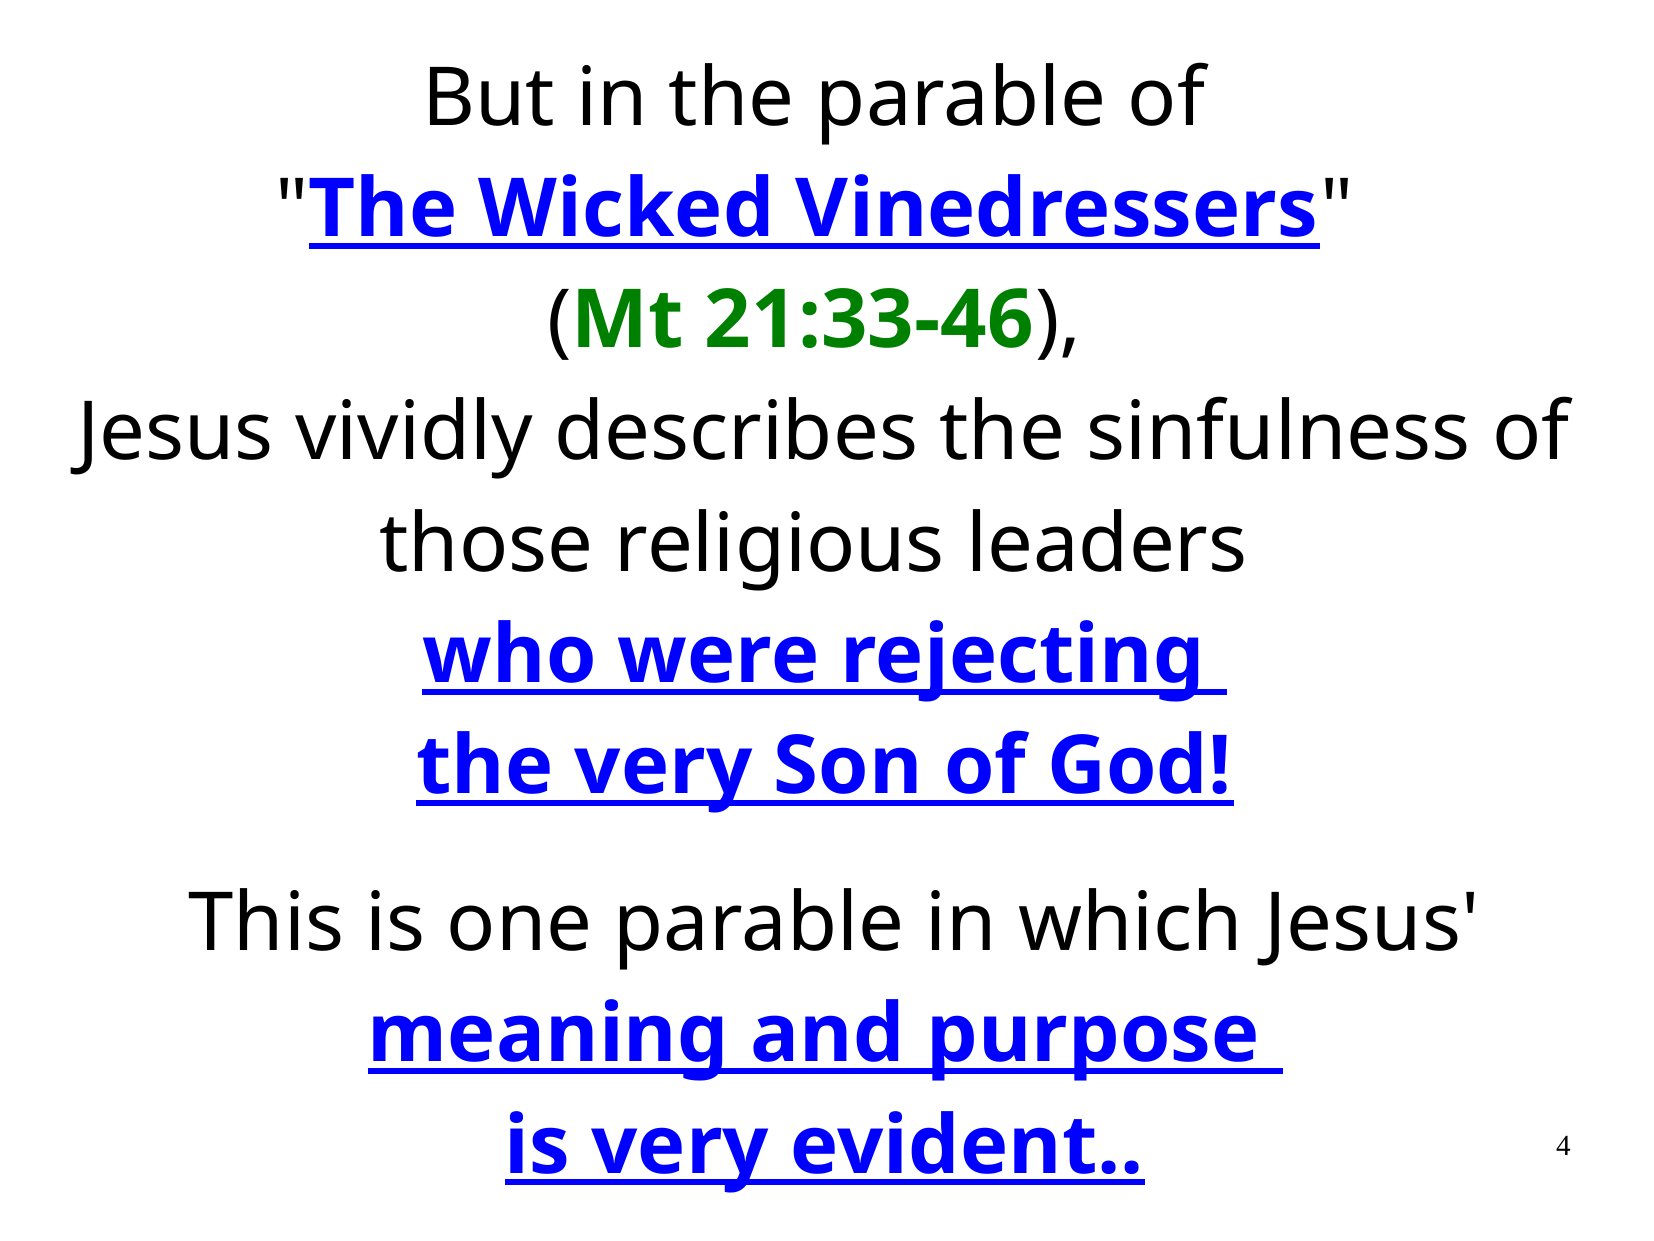

# But in the parable of "The Wicked Vinedressers" (Mt 21:33-46), Jesus vividly describes the sinfulness of those religious leaders who were rejecting the very Son of God!
 This is one parable in which Jesus' meaning and purpose
is very evident..
4